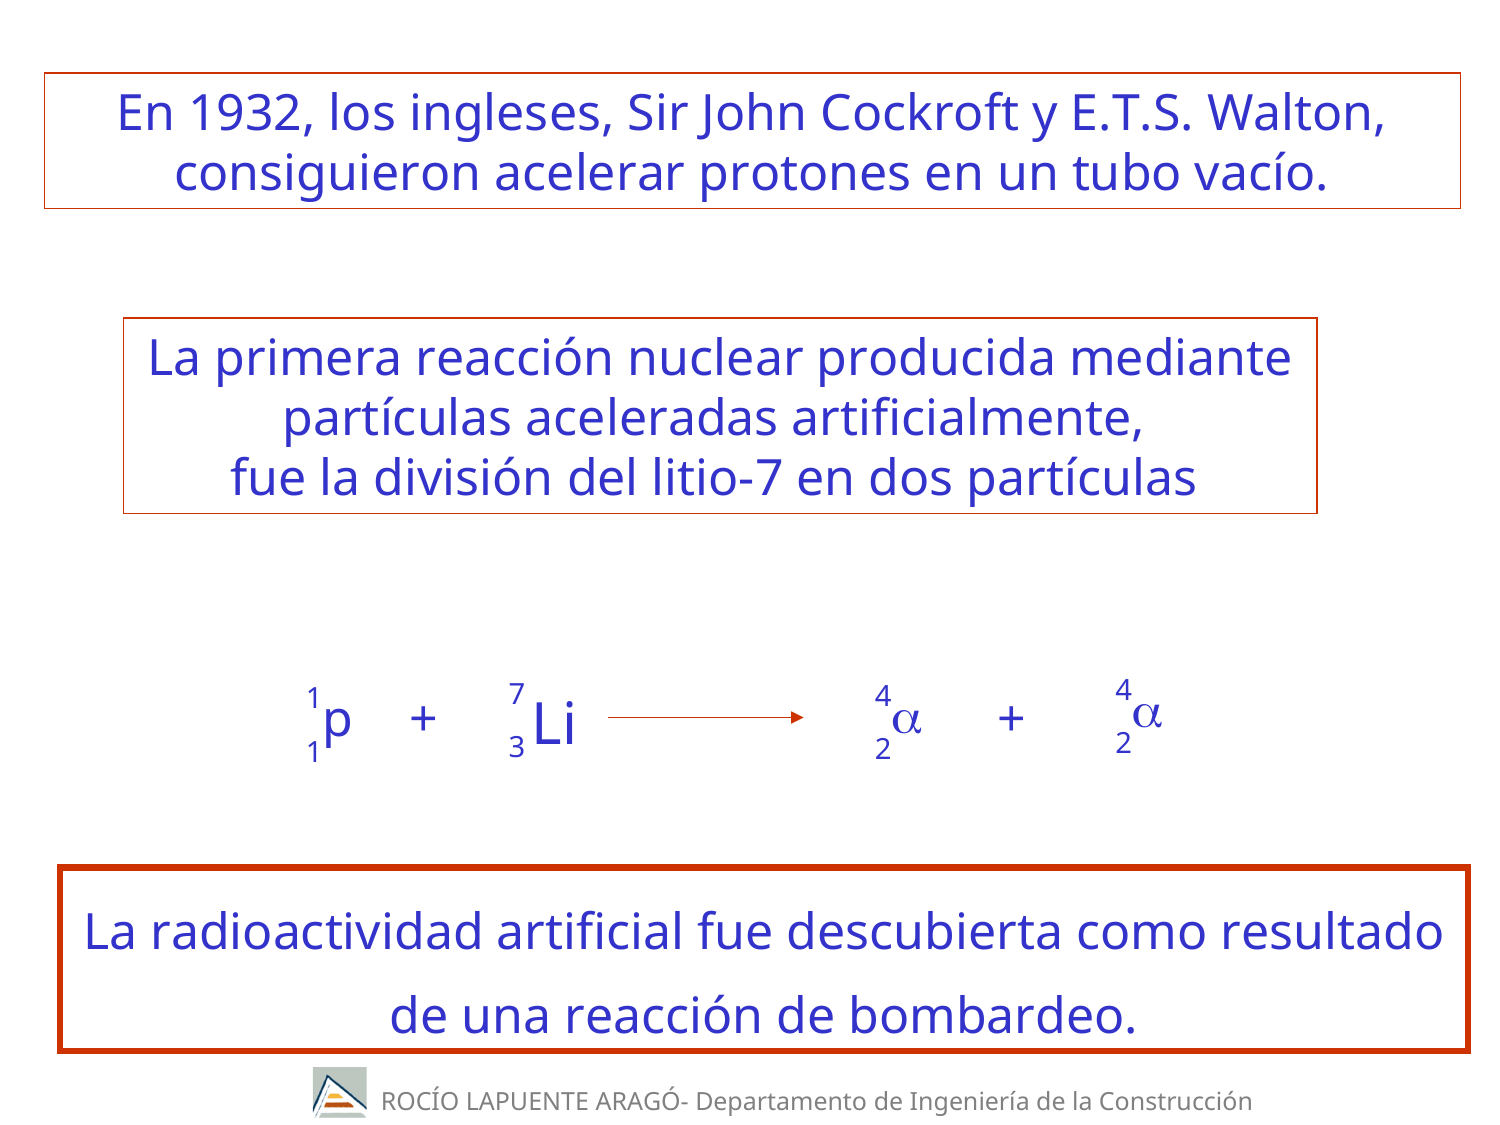

En 1932, los ingleses, Sir John Cockroft y E.T.S. Walton, consiguieron acelerar protones en un tubo vacío.
La primera reacción nuclear producida mediante partículas aceleradas artificialmente,
fue la división del litio-7 en dos partículas
4
2
7
3
4
2

1
1

p
+
+
Li
La radioactividad artificial fue descubierta como resultado de una reacción de bombardeo.